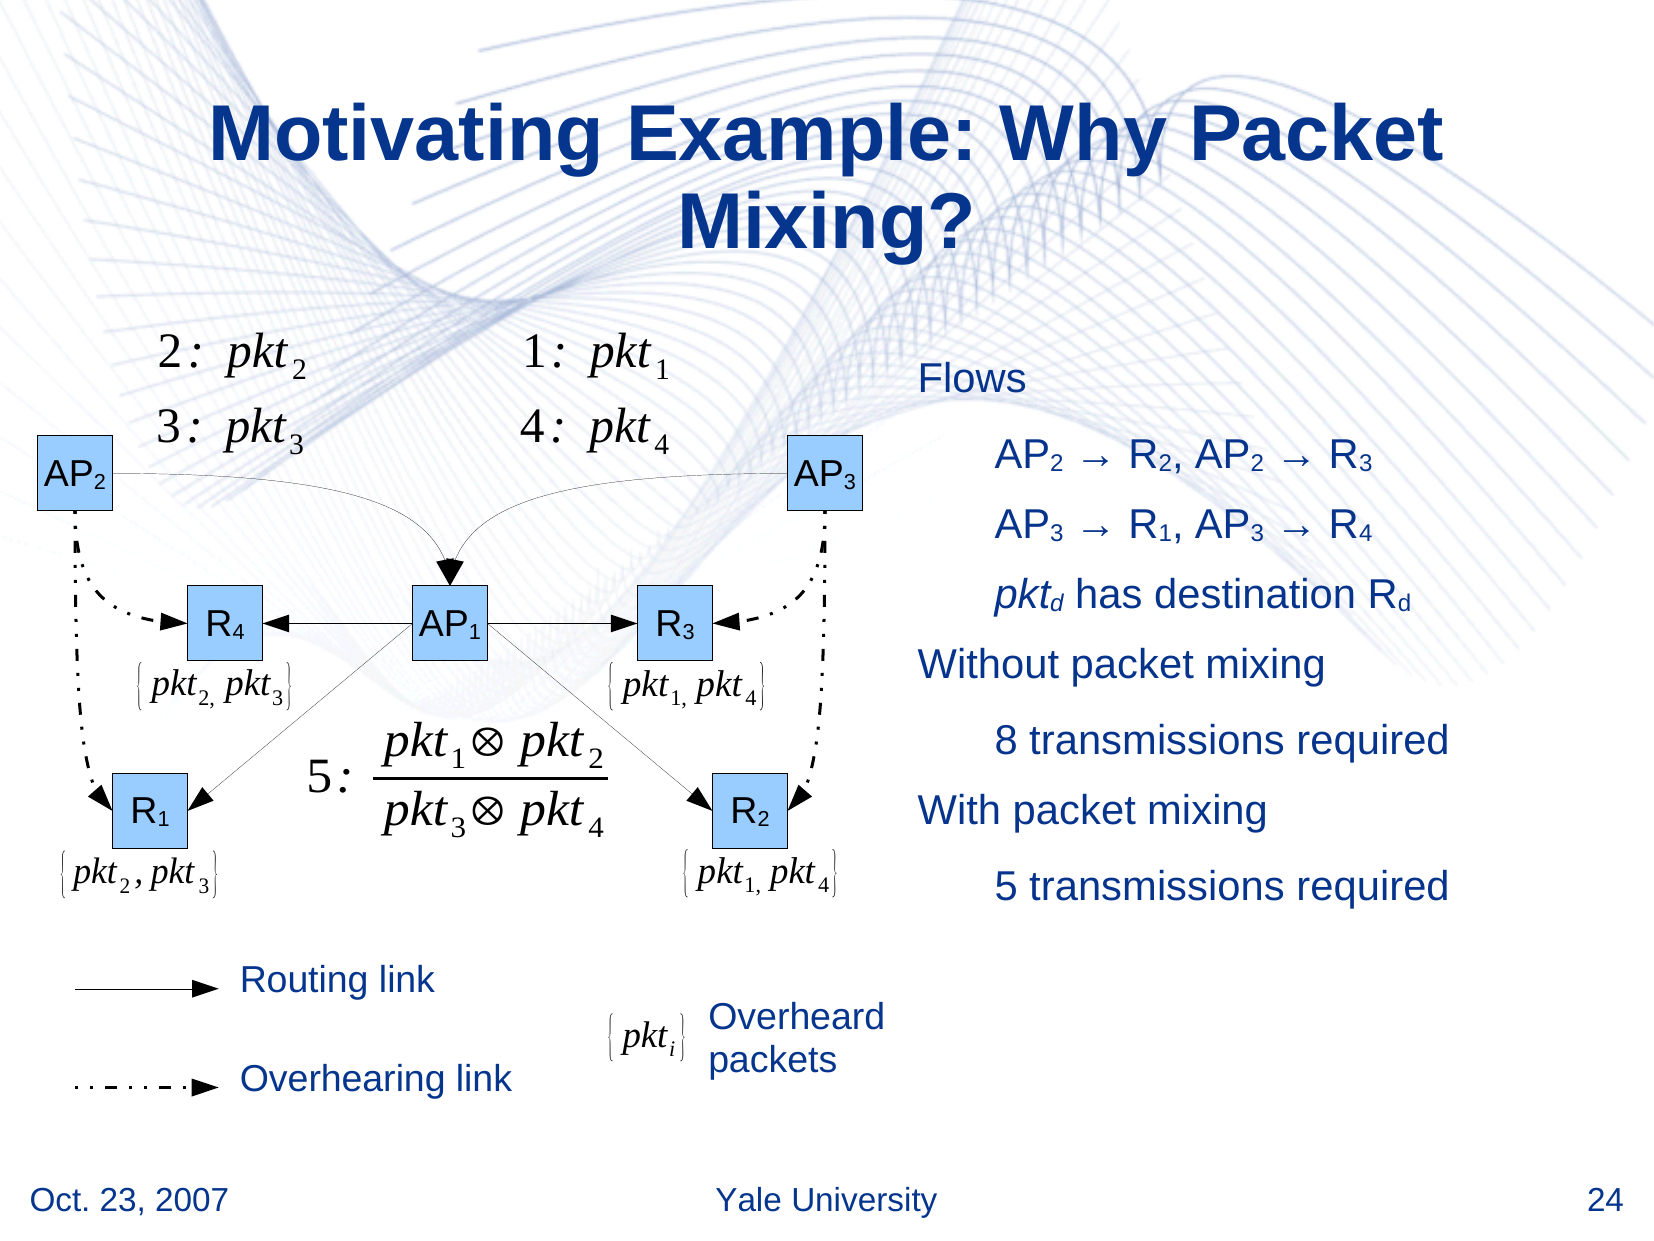

# Motivating Example: Why Packet Mixing?
AP2
AP3
R4
AP1
R3
R1
R2
Flows
AP2 → R2, AP2 → R3
AP3 → R1, AP3 → R4
pktd has destination Rd
Without packet mixing
8 transmissions required
With packet mixing
5 transmissions required
Routing link
Overheard
packets
Overhearing link
Oct. 23, 2007
Yale University
24